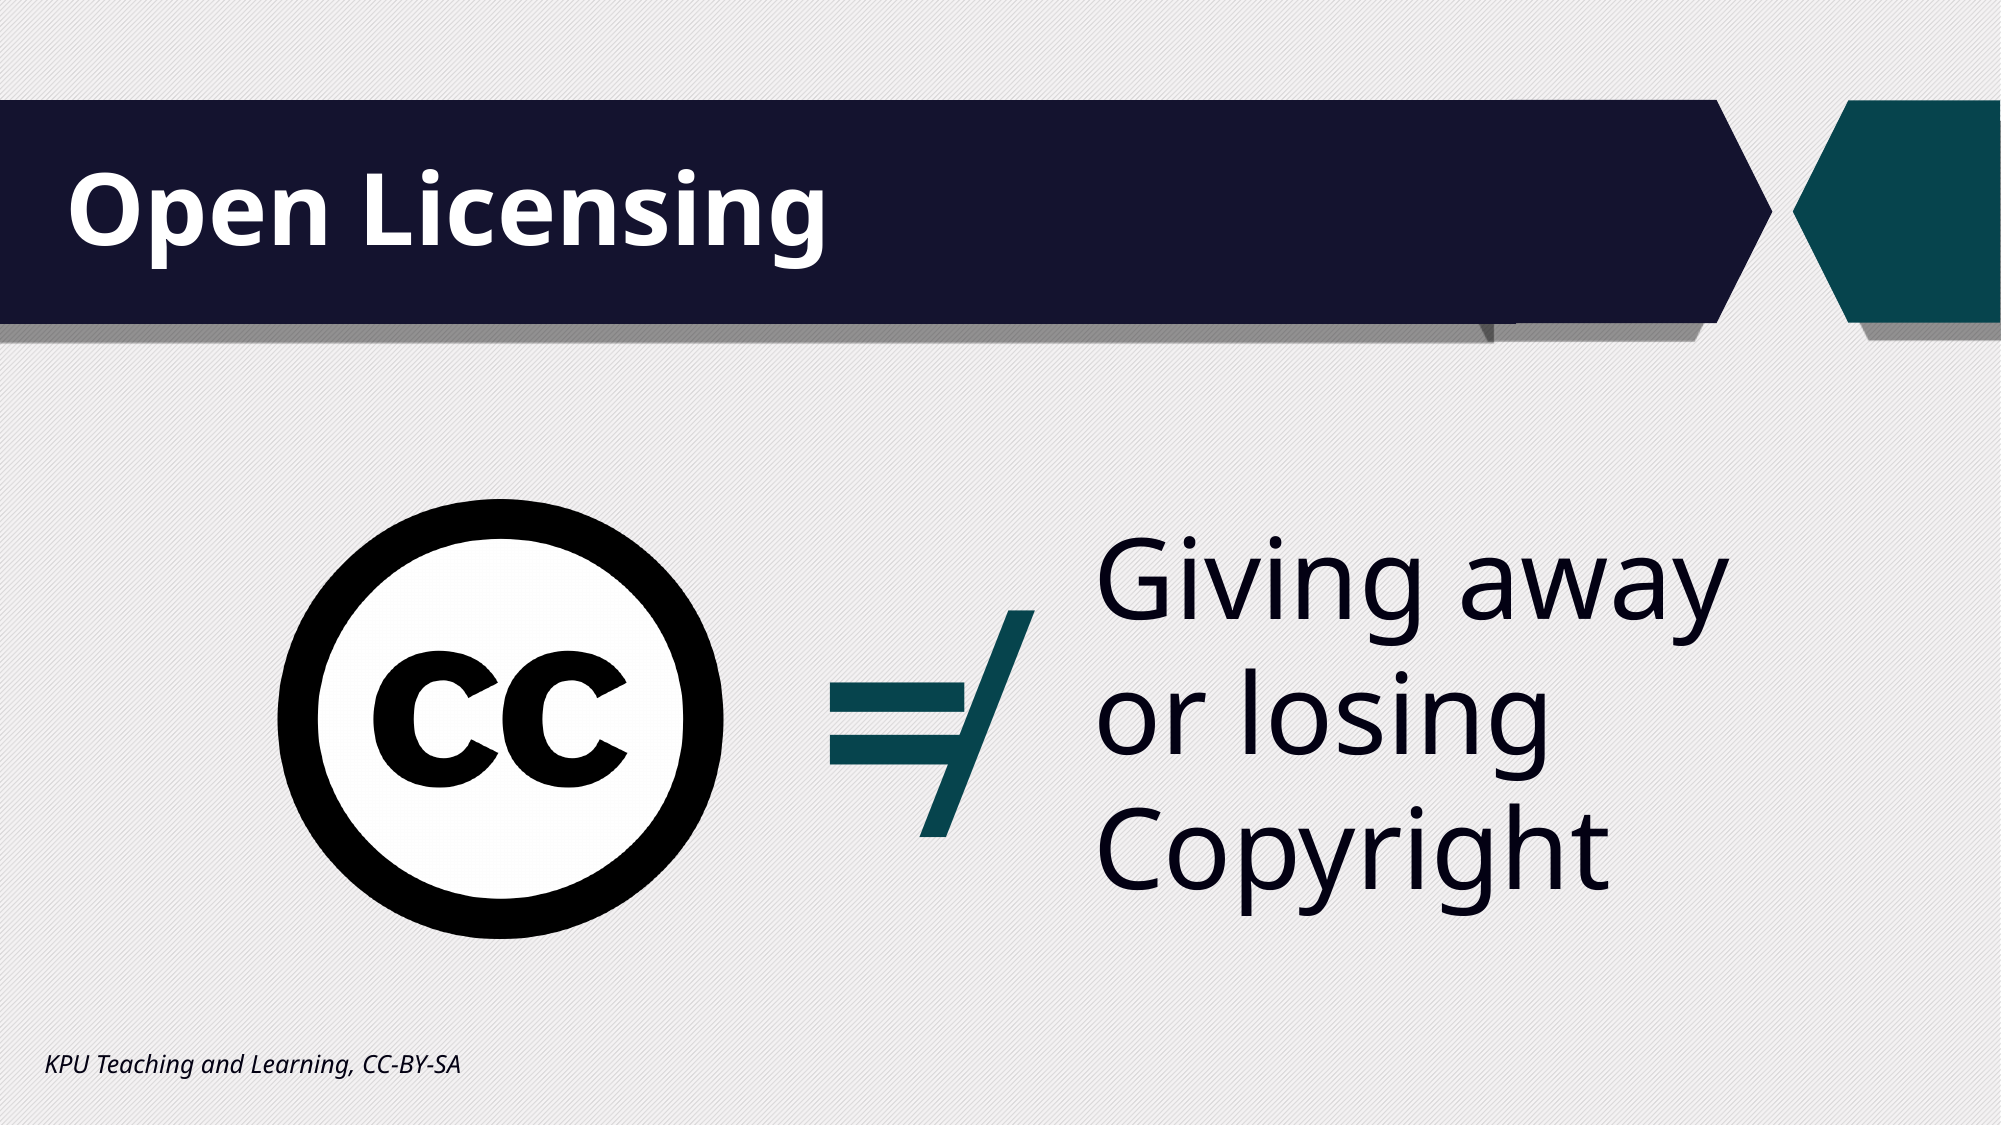

# Open Licensing
Giving away or losing Copyright
≠
KPU Teaching and Learning, CC-BY-SA